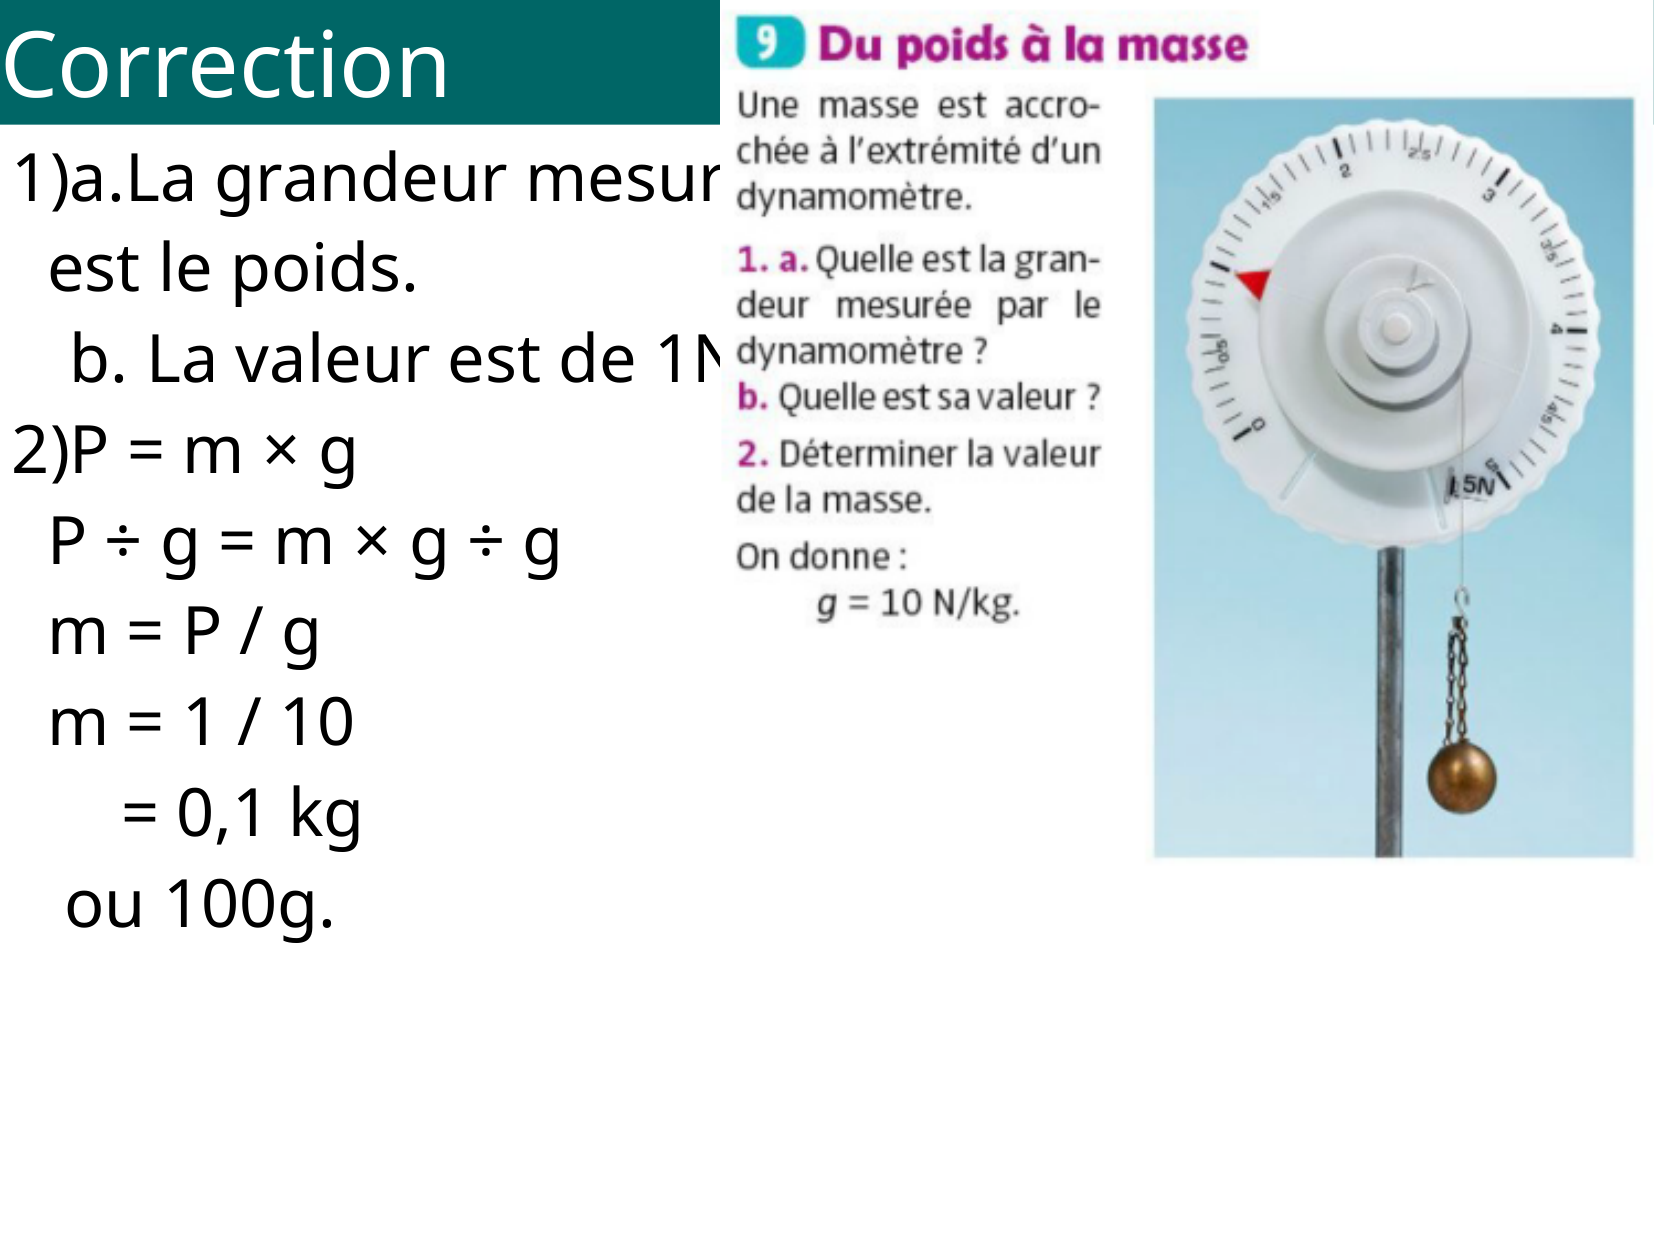

# Correction
a.La grandeur mesurée
est le poids.
b. La valeur est de 1N.
P = m × g
P ÷ g = m × g ÷ g
m = P / g
m = 1 / 10
	= 0,1 kg
 ou 100g.